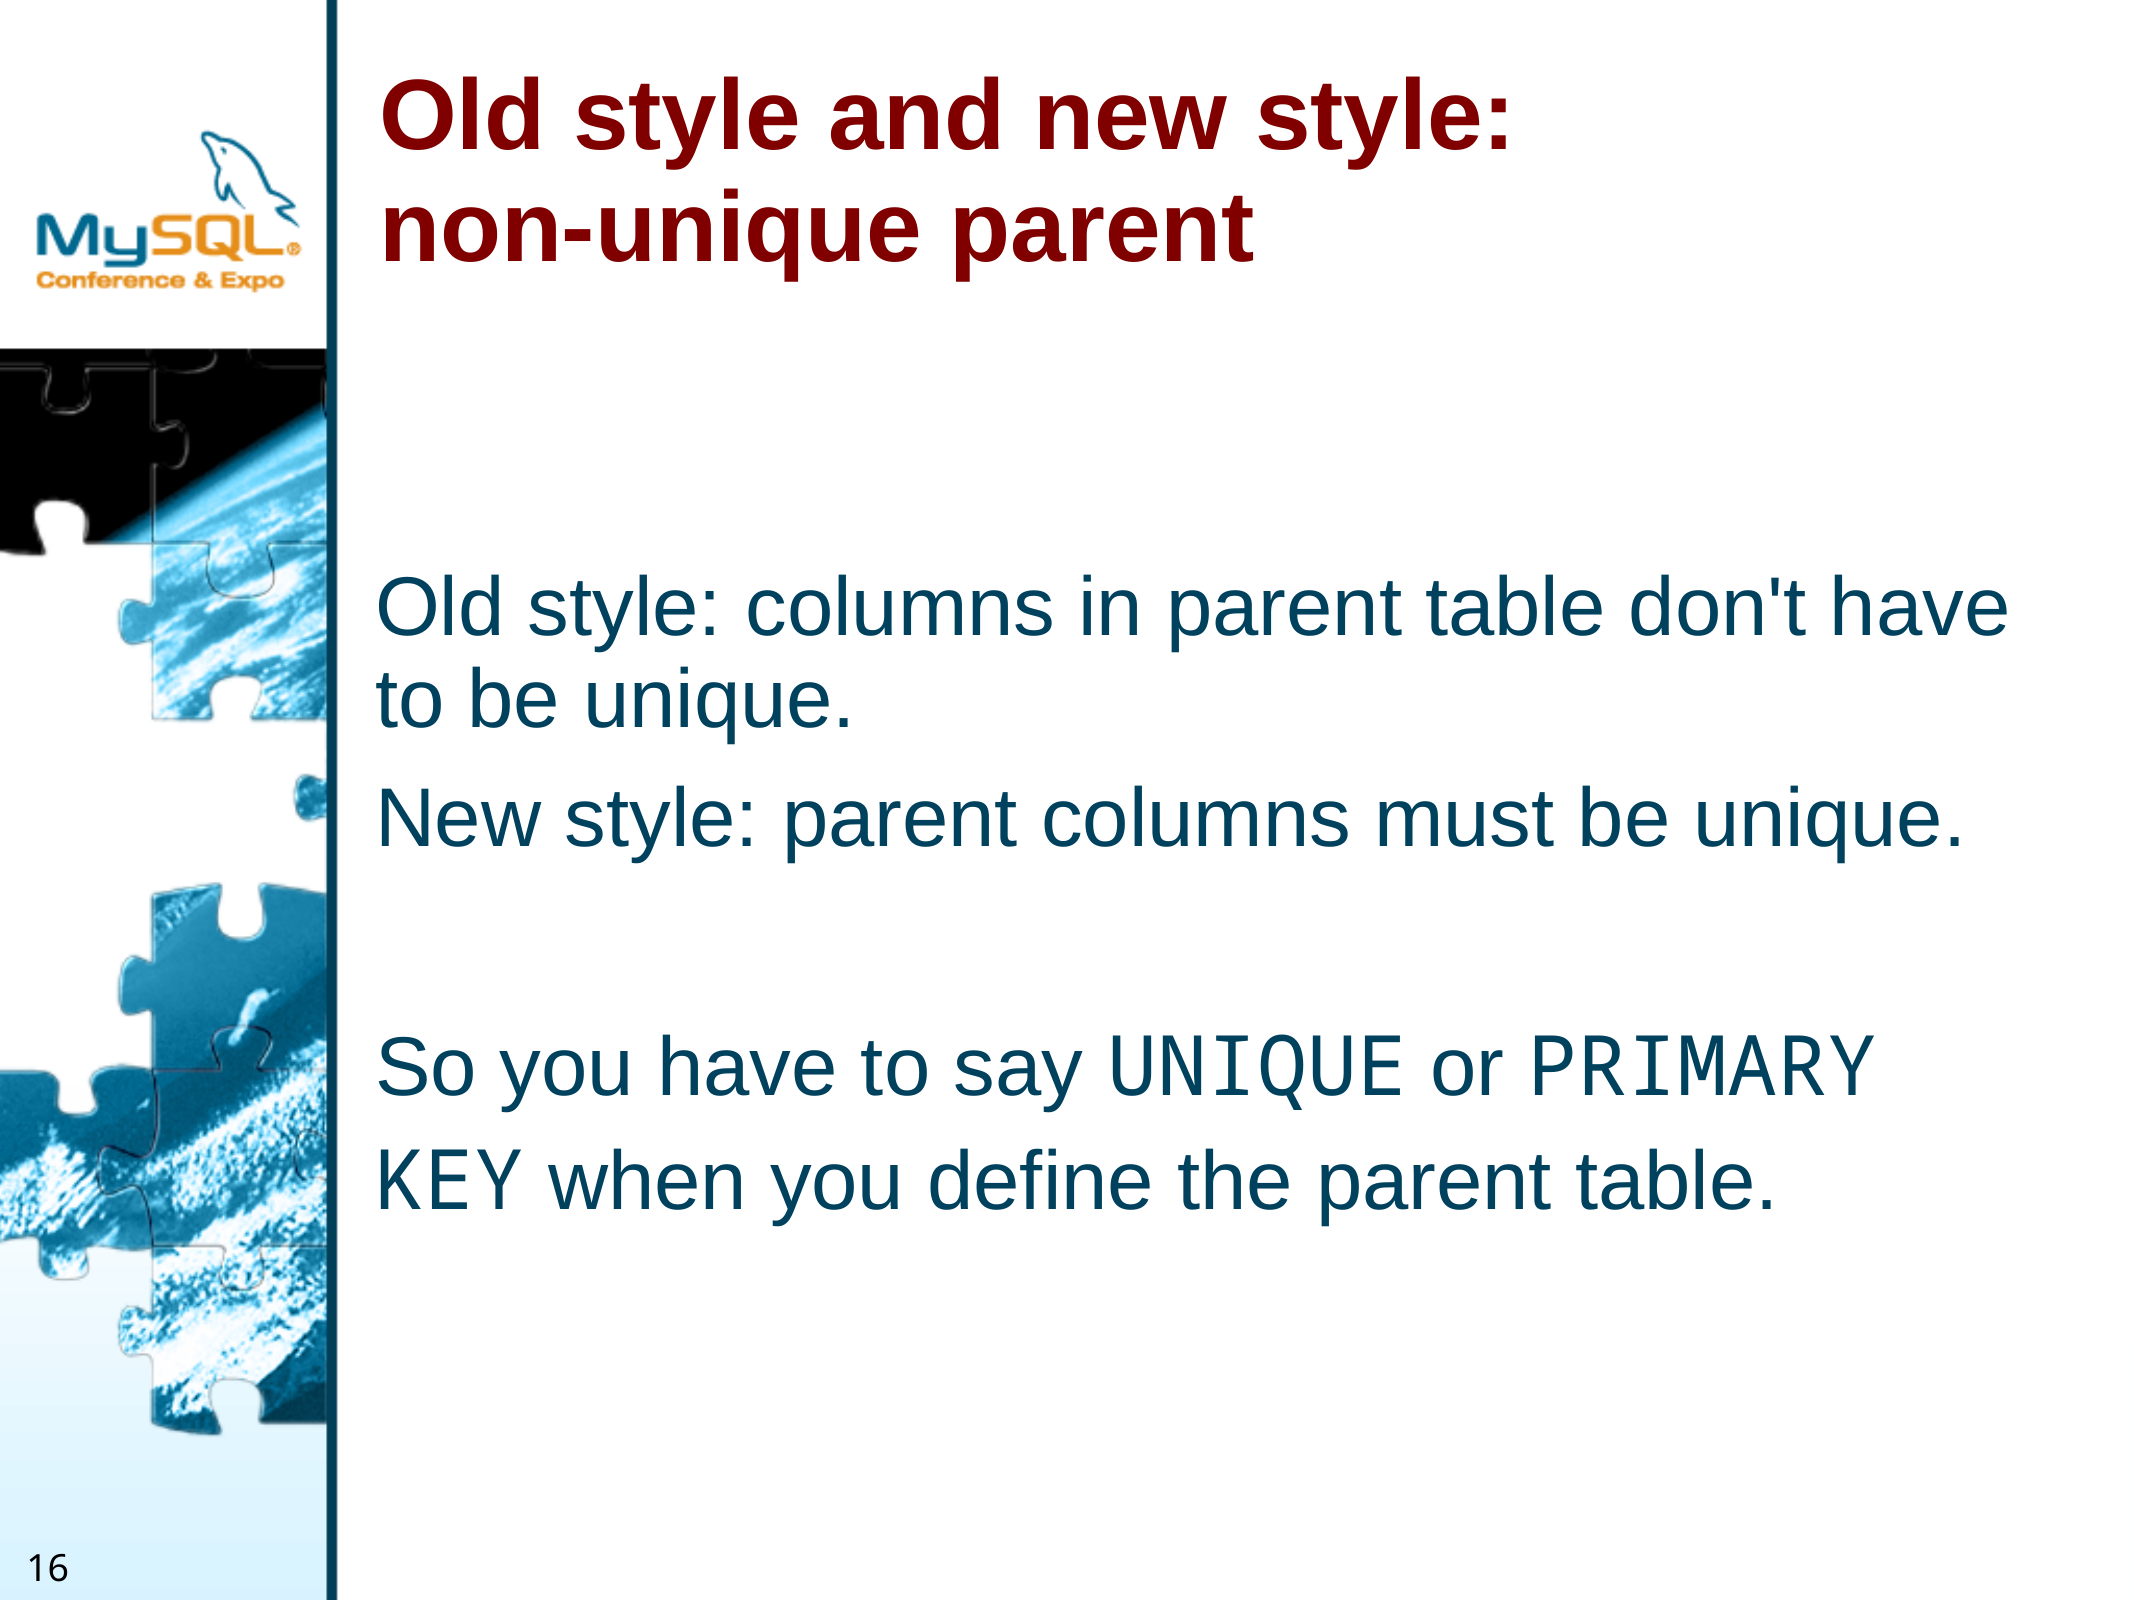

# Old style and new style: non-unique parent
Old style: columns in parent table don't have to be unique.
New style: parent columns must be unique.
So you have to say UNIQUE or PRIMARY KEY when you define the parent table.